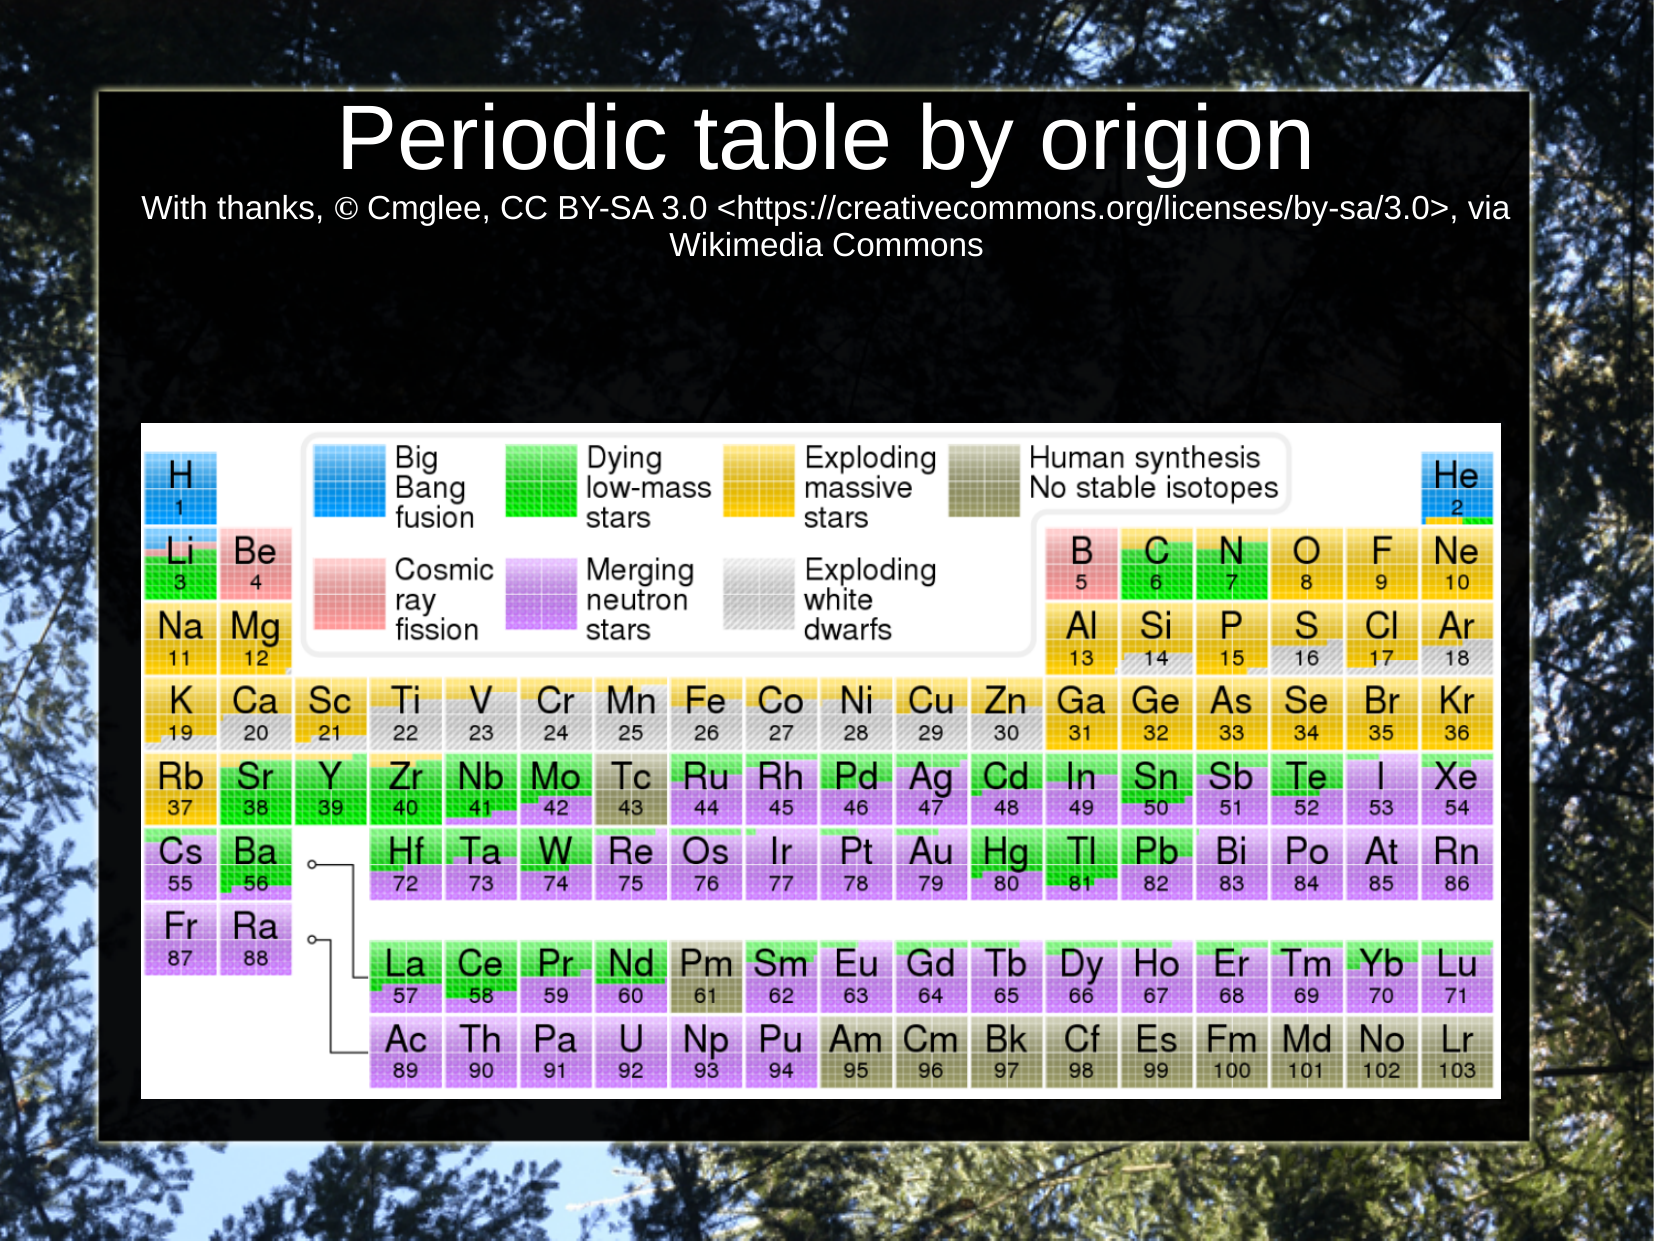

# Periodic table by origion With thanks, © Cmglee, CC BY-SA 3.0 <https://creativecommons.org/licenses/by-sa/3.0>, via Wikimedia Commons